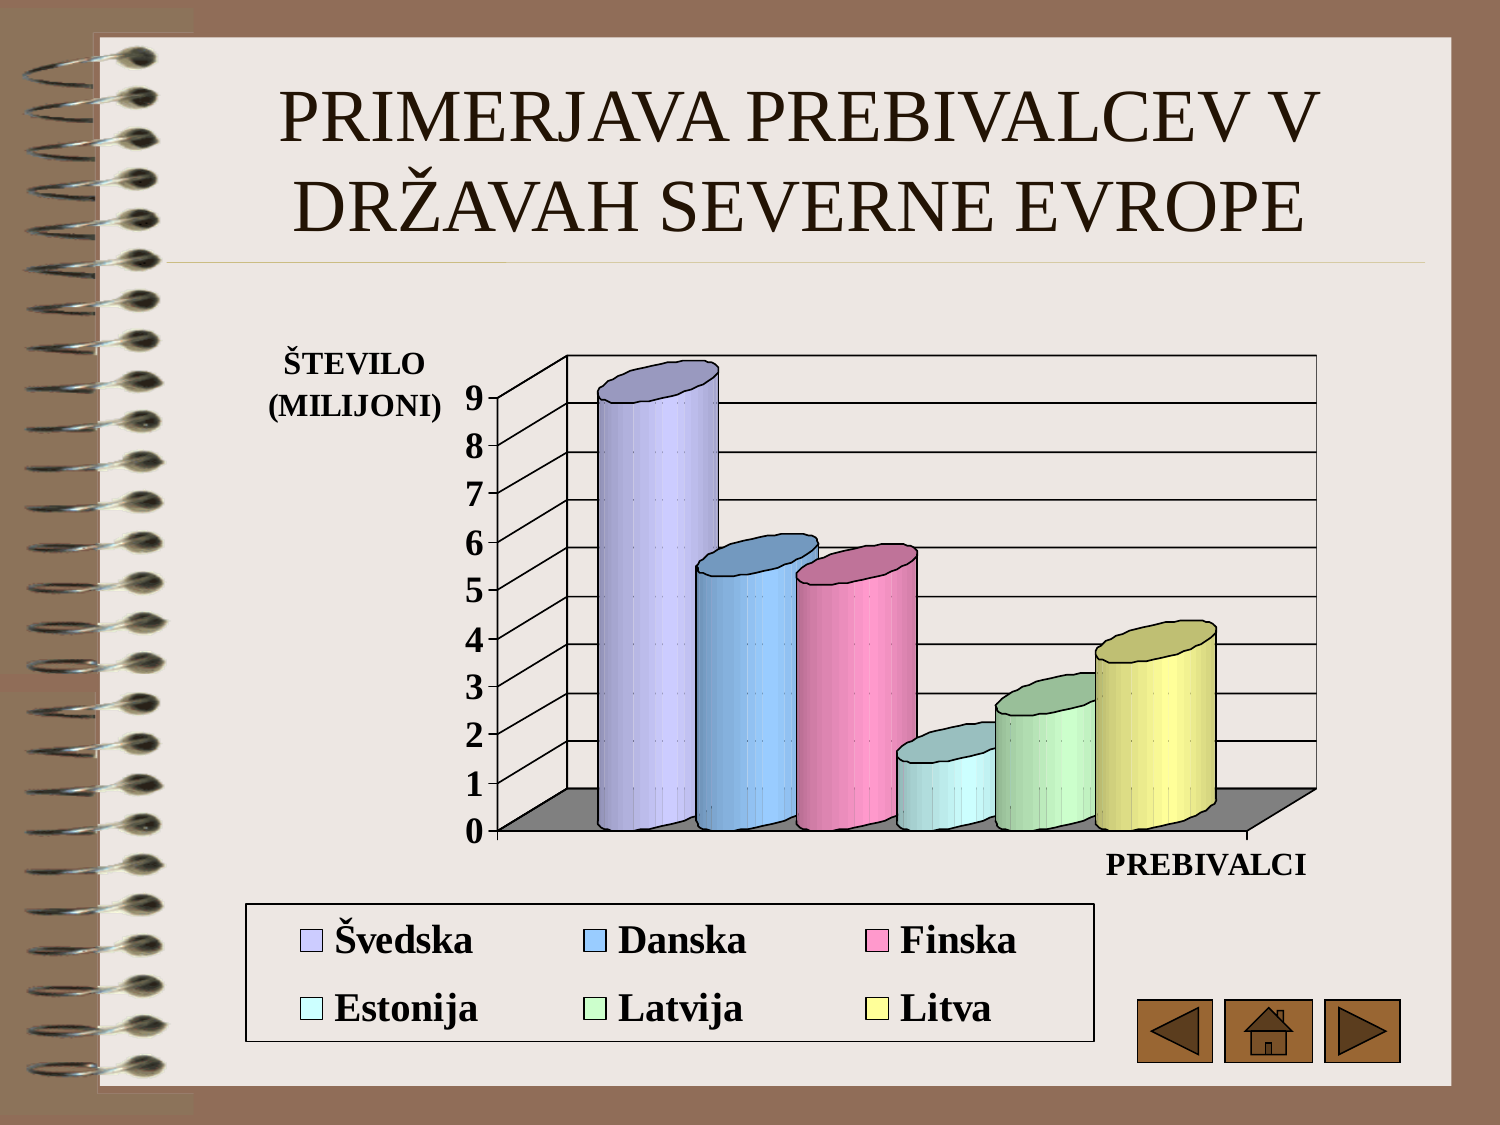

# PRIMERJAVA PREBIVALCEV V DRŽAVAH SEVERNE EVROPE